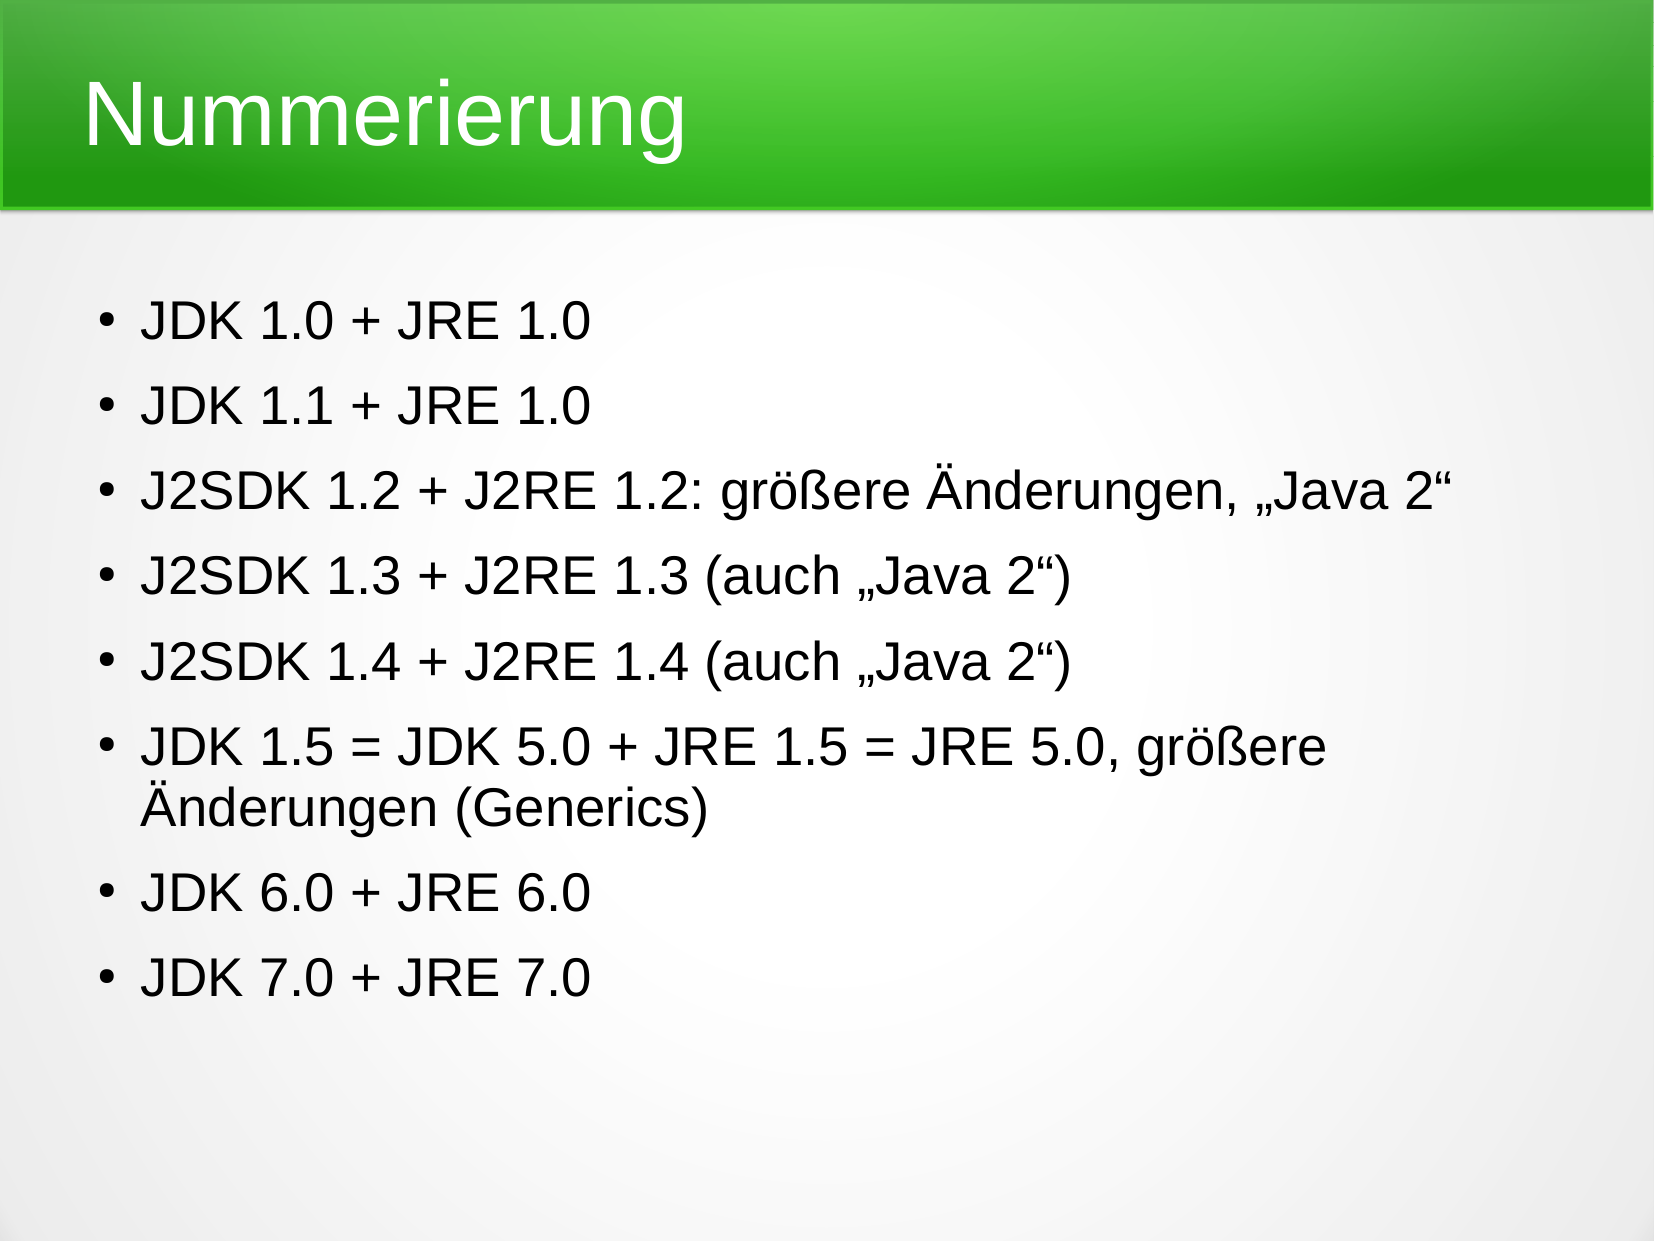

# Nummerierung
JDK 1.0 + JRE 1.0
JDK 1.1 + JRE 1.0
J2SDK 1.2 + J2RE 1.2: größere Änderungen, „Java 2“
J2SDK 1.3 + J2RE 1.3 (auch „Java 2“)
J2SDK 1.4 + J2RE 1.4 (auch „Java 2“)
JDK 1.5 = JDK 5.0 + JRE 1.5 = JRE 5.0, größere Änderungen (Generics)
JDK 6.0 + JRE 6.0
JDK 7.0 + JRE 7.0